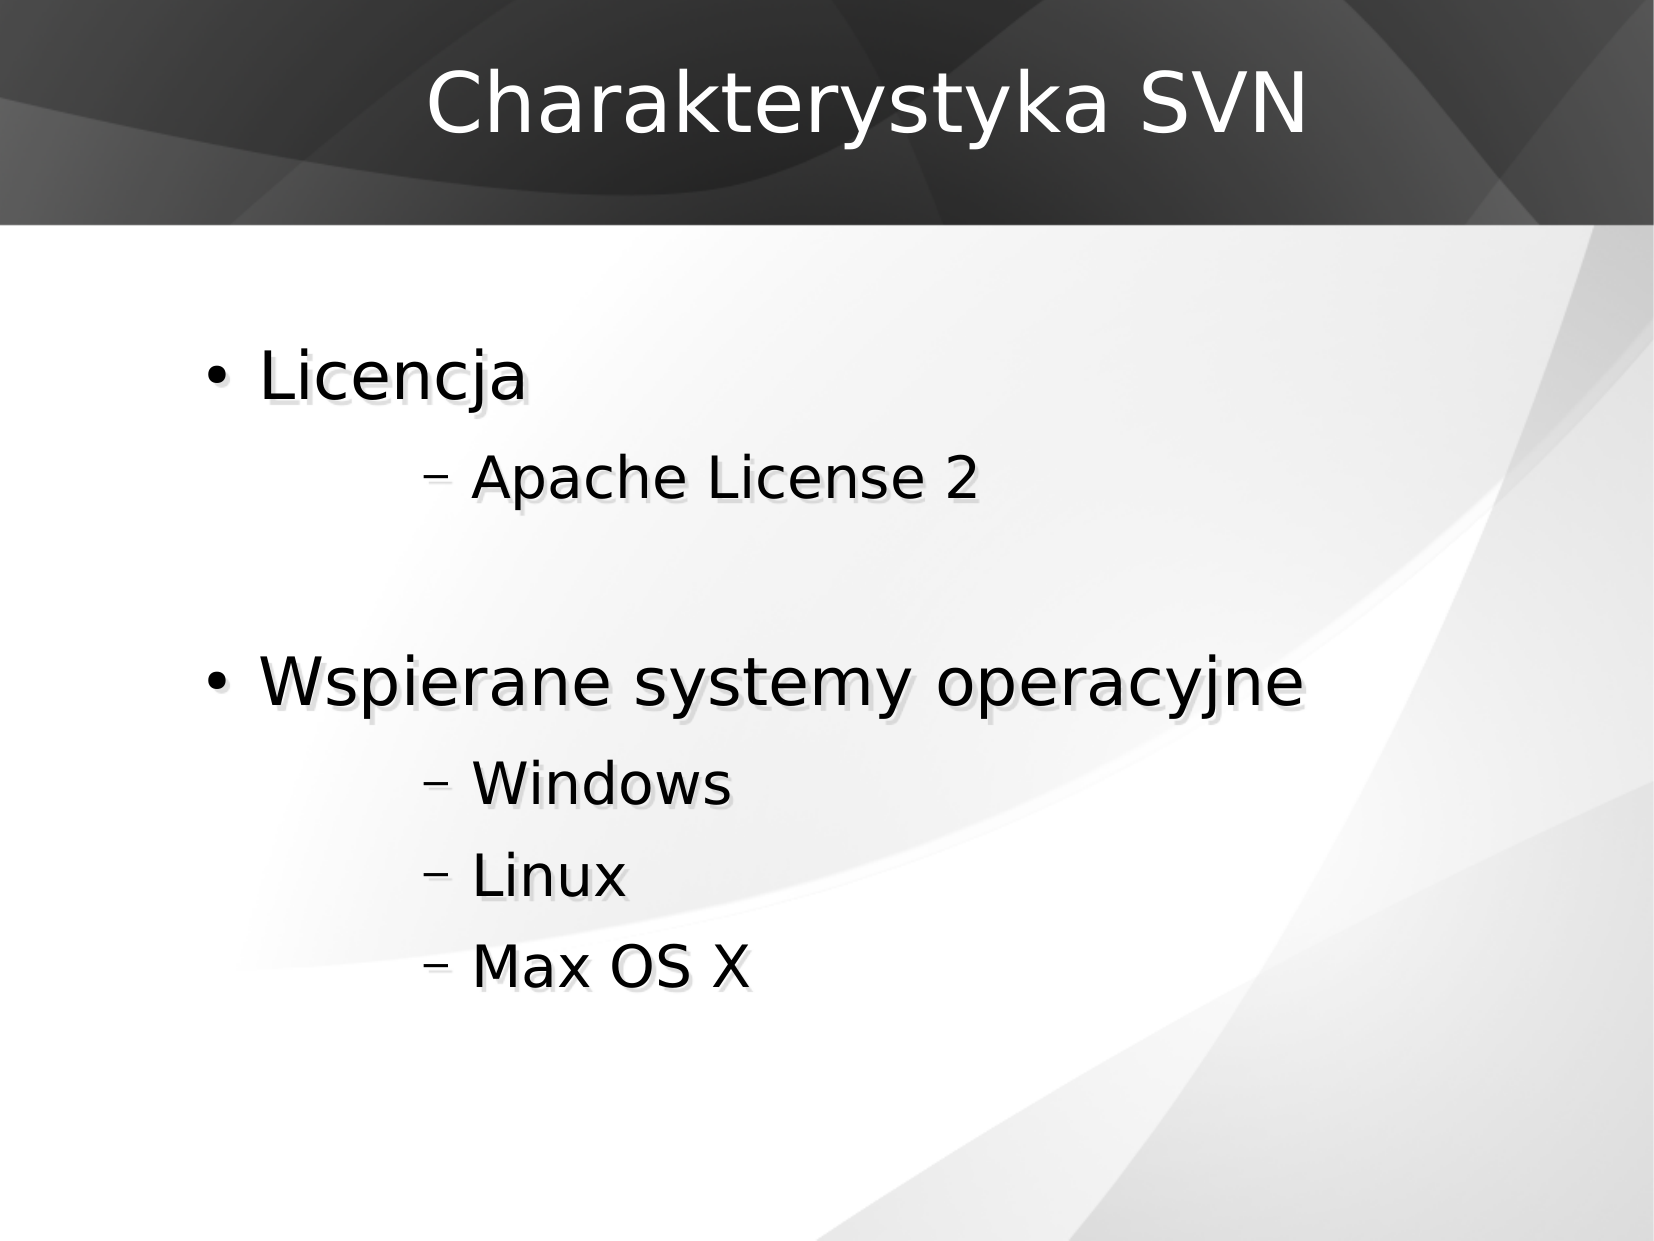

# Charakterystyka SVN
Licencja
Apache License 2
Wspierane systemy operacyjne
Windows
Linux
Max OS X